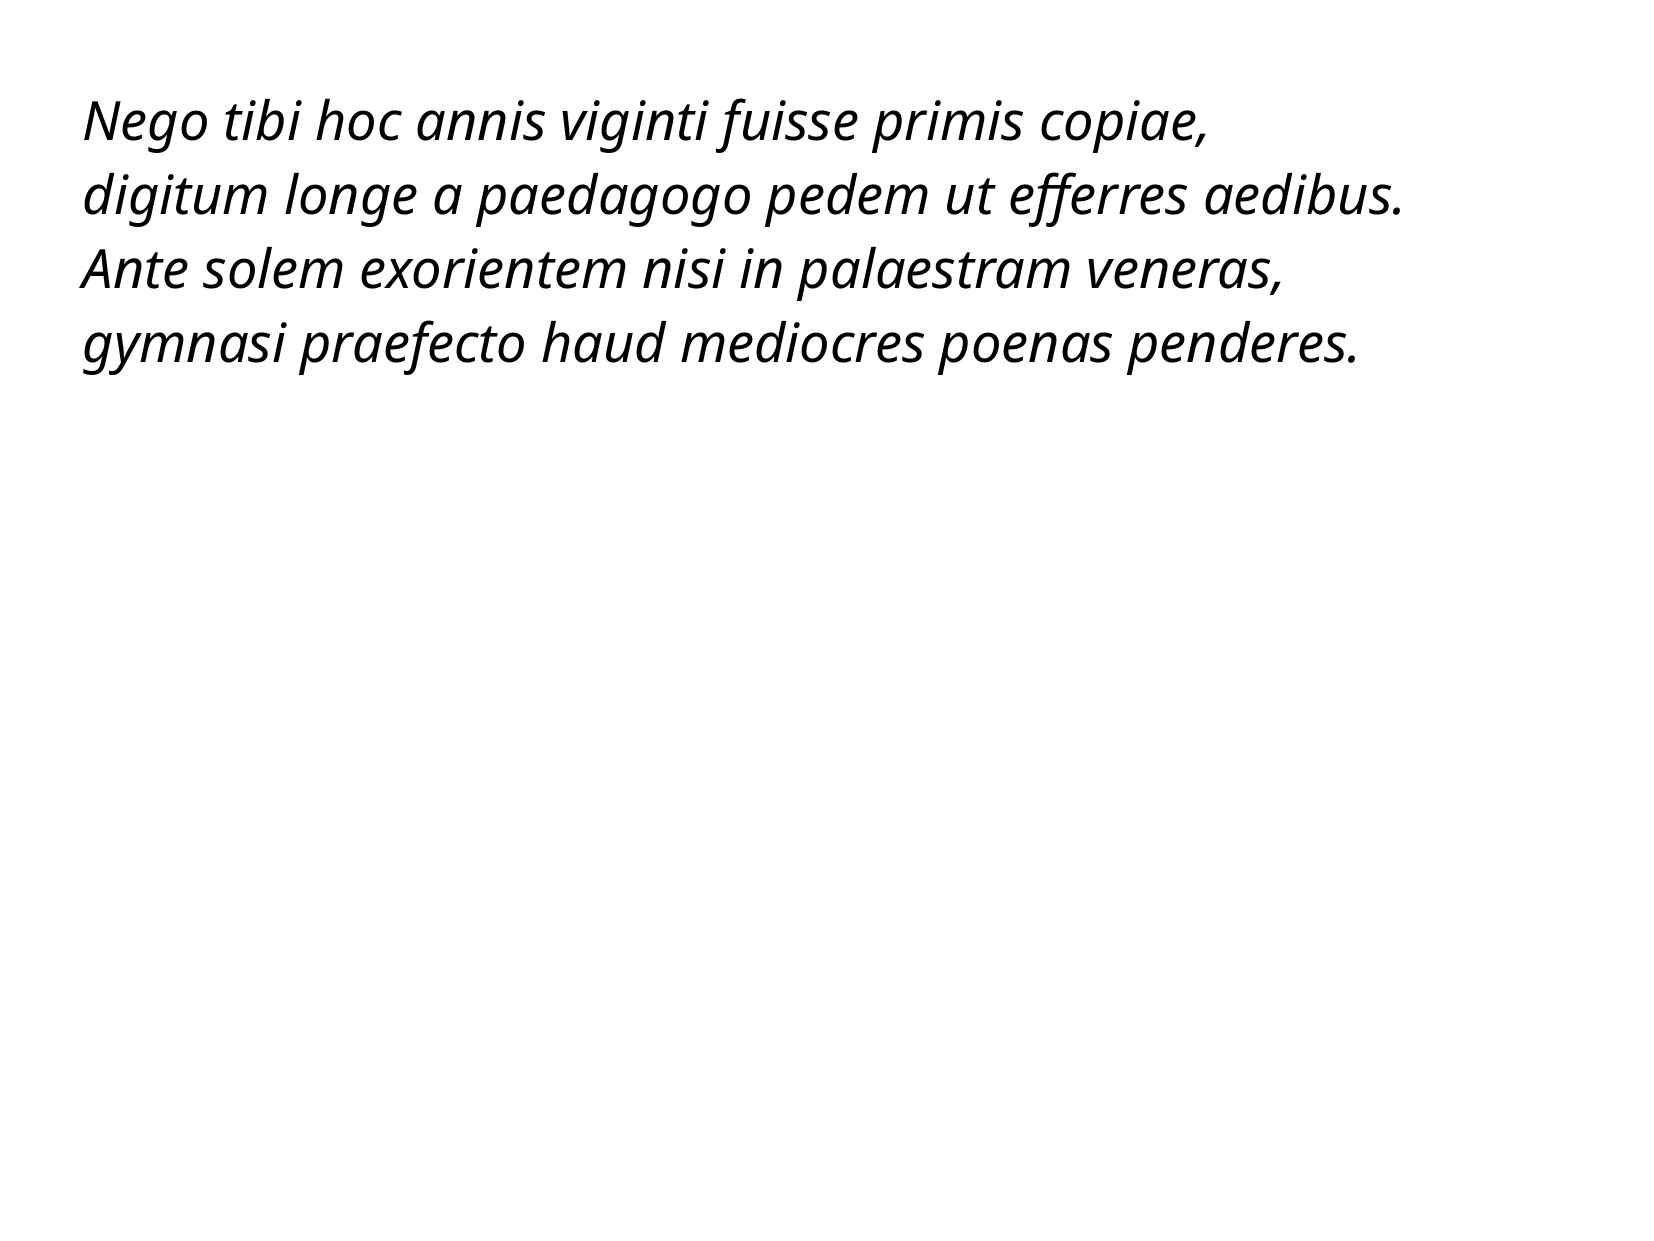

# Nego tibi hoc annis viginti fuisse primis copiae,
digitum longe a paedagogo pedem ut efferres aedibus.
Ante solem exorientem nisi in palaestram veneras,
gymnasi praefecto haud mediocres poenas penderes.